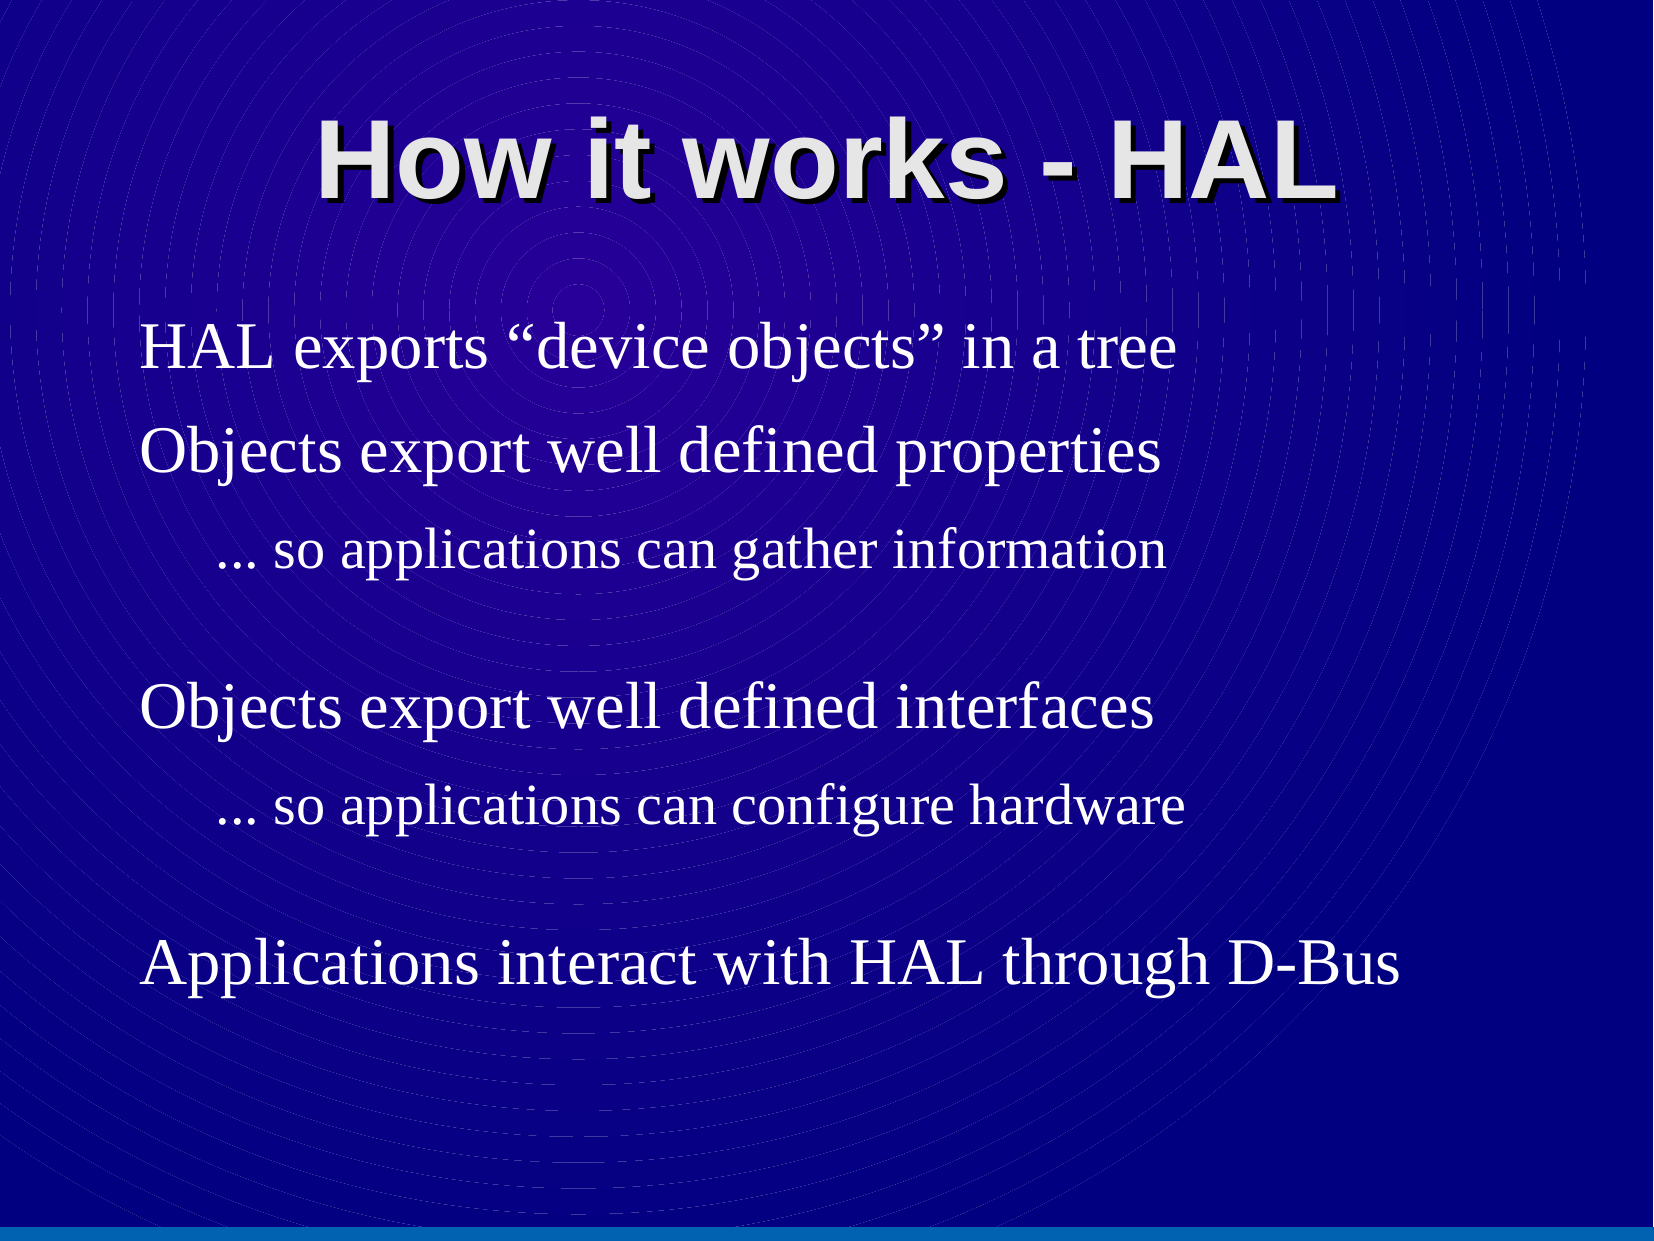

# How it works - HAL
HAL exports “device objects” in a tree
Objects export well defined properties
... so applications can gather information
Objects export well defined interfaces
... so applications can configure hardware
Applications interact with HAL through D-Bus